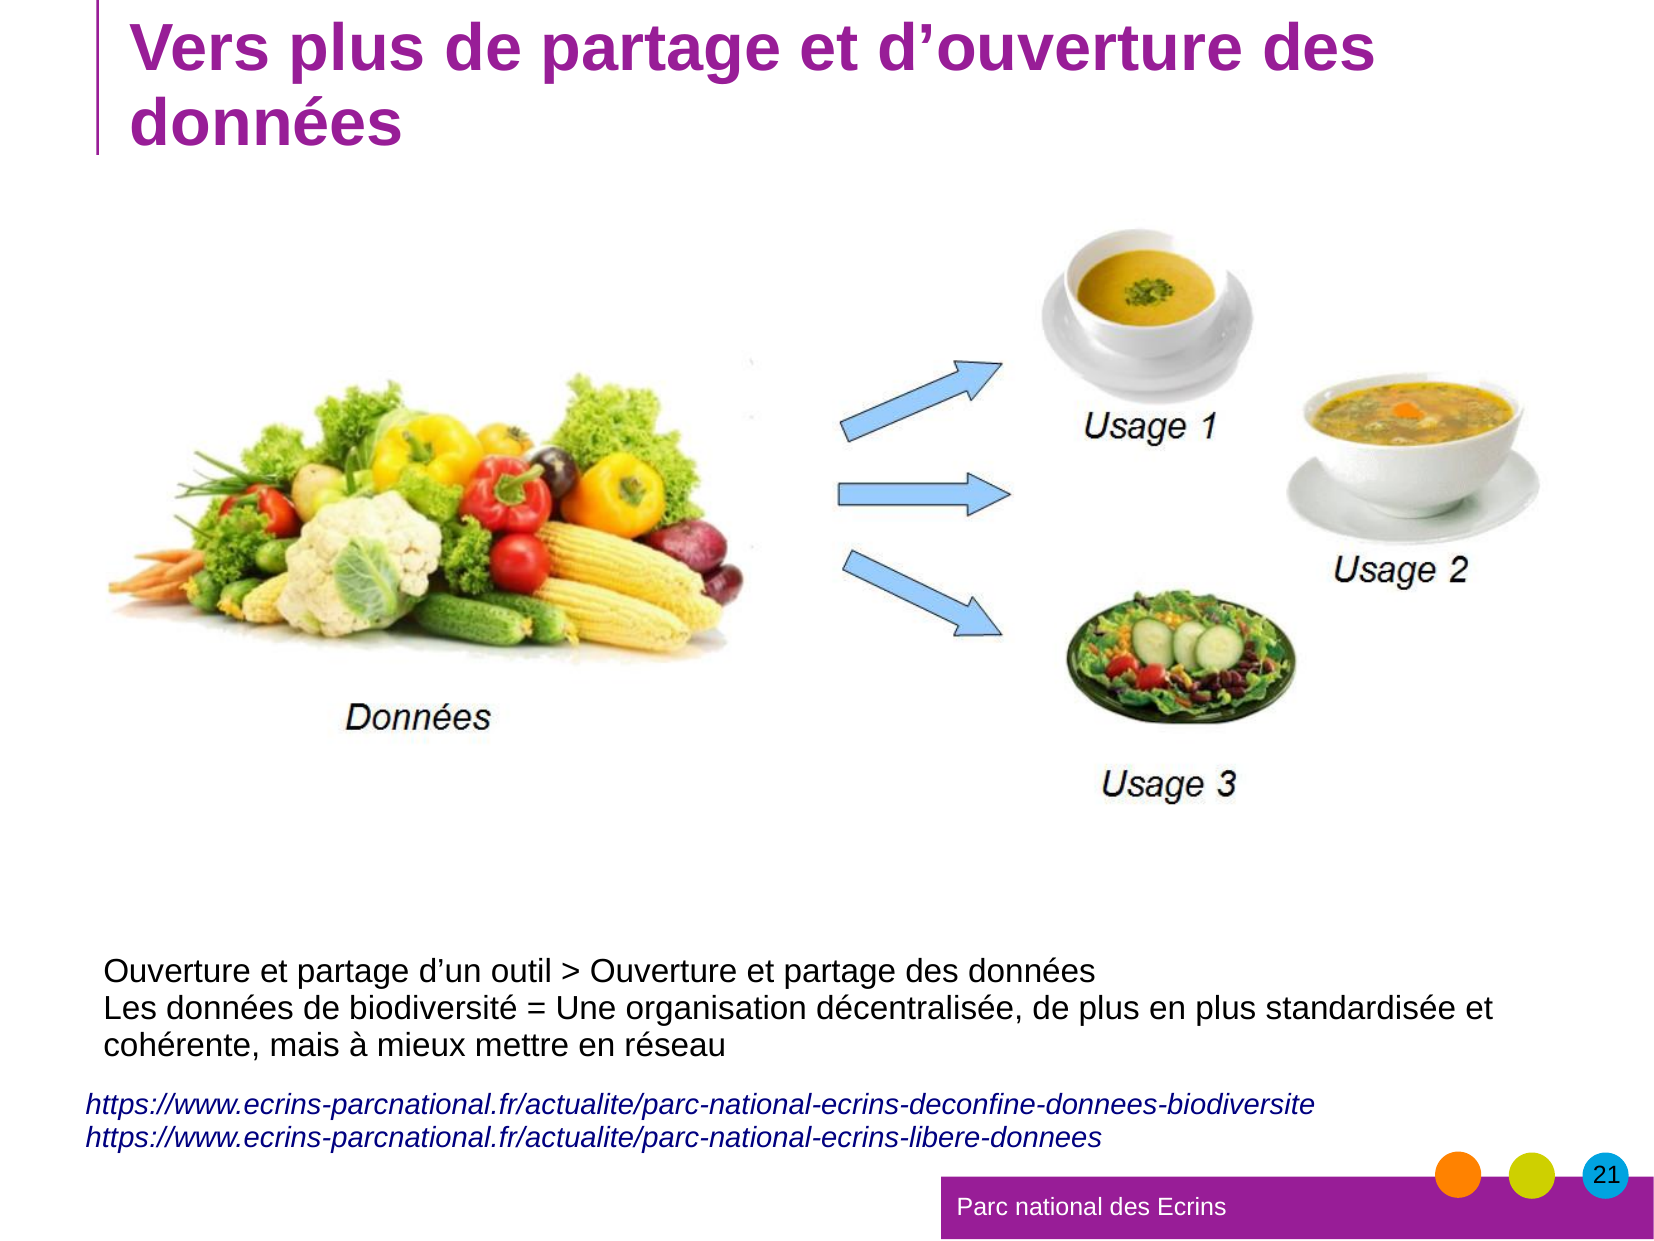

# Vers plus de partage et d’ouverture des données
Ouverture et partage d’un outil > Ouverture et partage des données
Les données de biodiversité = Une organisation décentralisée, de plus en plus standardisée et cohérente, mais à mieux mettre en réseau
https://www.ecrins-parcnational.fr/actualite/parc-national-ecrins-deconfine-donnees-biodiversite
https://www.ecrins-parcnational.fr/actualite/parc-national-ecrins-libere-donnees